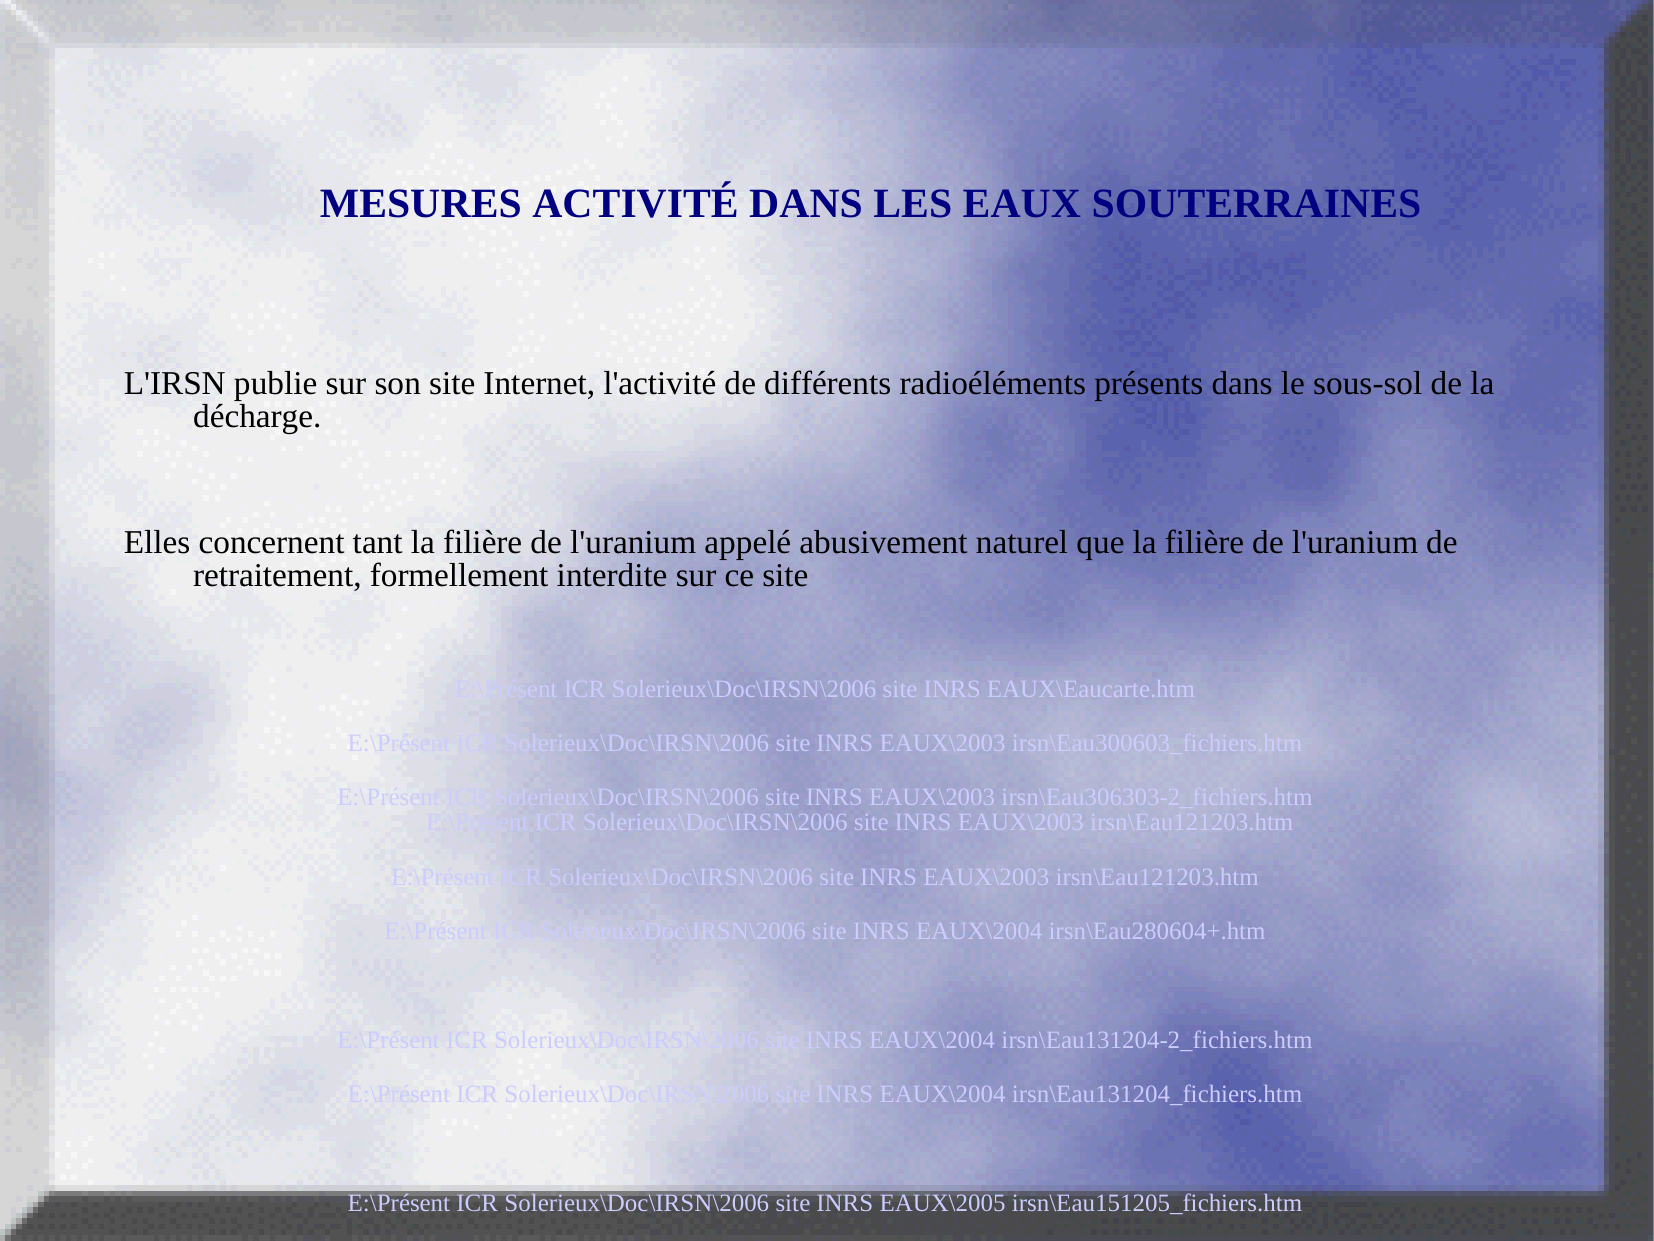

# MESURES ACTIVITÉ DANS LES EAUX SOUTERRAINES
L'IRSN publie sur son site Internet, l'activité de différents radioéléments présents dans le sous-sol de la décharge.
Elles concernent tant la filière de l'uranium appelé abusivement naturel que la filière de l'uranium de retraitement, formellement interdite sur ce site
E:\Présent ICR Solerieux\Doc\IRSN\2006 site INRS EAUX\Eaucarte.htm
E:\Présent ICR Solerieux\Doc\IRSN\2006 site INRS EAUX\2003 irsn\Eau300603_fichiers.htm
E:\Présent ICR Solerieux\Doc\IRSN\2006 site INRS EAUX\2003 irsn\Eau306303-2_fichiers.htmE:\Présent ICR Solerieux\Doc\IRSN\2006 site INRS EAUX\2003 irsn\Eau121203.htm
E:\Présent ICR Solerieux\Doc\IRSN\2006 site INRS EAUX\2003 irsn\Eau121203.htm
E:\Présent ICR Solerieux\Doc\IRSN\2006 site INRS EAUX\2004 irsn\Eau280604+.htm
E:\Présent ICR Solerieux\Doc\IRSN\2006 site INRS EAUX\2004 irsn\Eau131204-2_fichiers.htm
E:\Présent ICR Solerieux\Doc\IRSN\2006 site INRS EAUX\2004 irsn\Eau131204_fichiers.htm
E:\Présent ICR Solerieux\Doc\IRSN\2006 site INRS EAUX\2005 irsn\Eau151205_fichiers.htm
E:\Présent ICR Solerieux\Doc\IRSN\2006 site INRS EAUX\2005 irsn\Eau050705-2_fichiers.htm
DU DROIT PERTINENT
JO Zrrêté 29 mars 1967
E:\Présent ICR Solerieux\Doc\JO textes\JO arrete 25 01 67 .pdf
Décret n° 88-521 du 16 avril 1988 modifiant le décret n° 66-450 du 20 juin 1966 relatif aux principes généraux de la protection contre les rayonnements ionisants
E:\Présent ICR Solerieux\Doc\JO textes\D88-521.doc
Circulaire du 09 mars 1990 relative au au règlement général des industries extractives
E:\Présent ICR Solerieux\Doc\JO textes\circulaire 09 03 90.mht
Rapport Rouvillois de mai 1989 - Commission sur le bilan et les perspectives du secteur nucléaire civil en France en matière de contamination des installations par de l’uranium de retraitement
Rapport Desgraupes de mai 1991 – Droit pertinent aux installations contenant des matières radioactives
Rapport Desgraupes de mai 1991 – Droit pertinent aux installations contenant des matières radioactives
NOTA : ce rapport est majeure tant il publie un inventaire exhaustif du droit pertinent en France comme à international. Il est non seulement incontournable mais pertinent dès sa publication en mai 1991 : ni les représentants concernés de l'État, ni les industriels visés ne pouvaient l'ignorer.
 E:\Présent ICR Solerieux\Doc\JO textes\JO arrete 25 01 67 .pdf
 E:\Présent ICR Solerieux\Doc\Rapport Desgraupes\Rapport Desgraupes Droit pertinent mai 1991.rtf